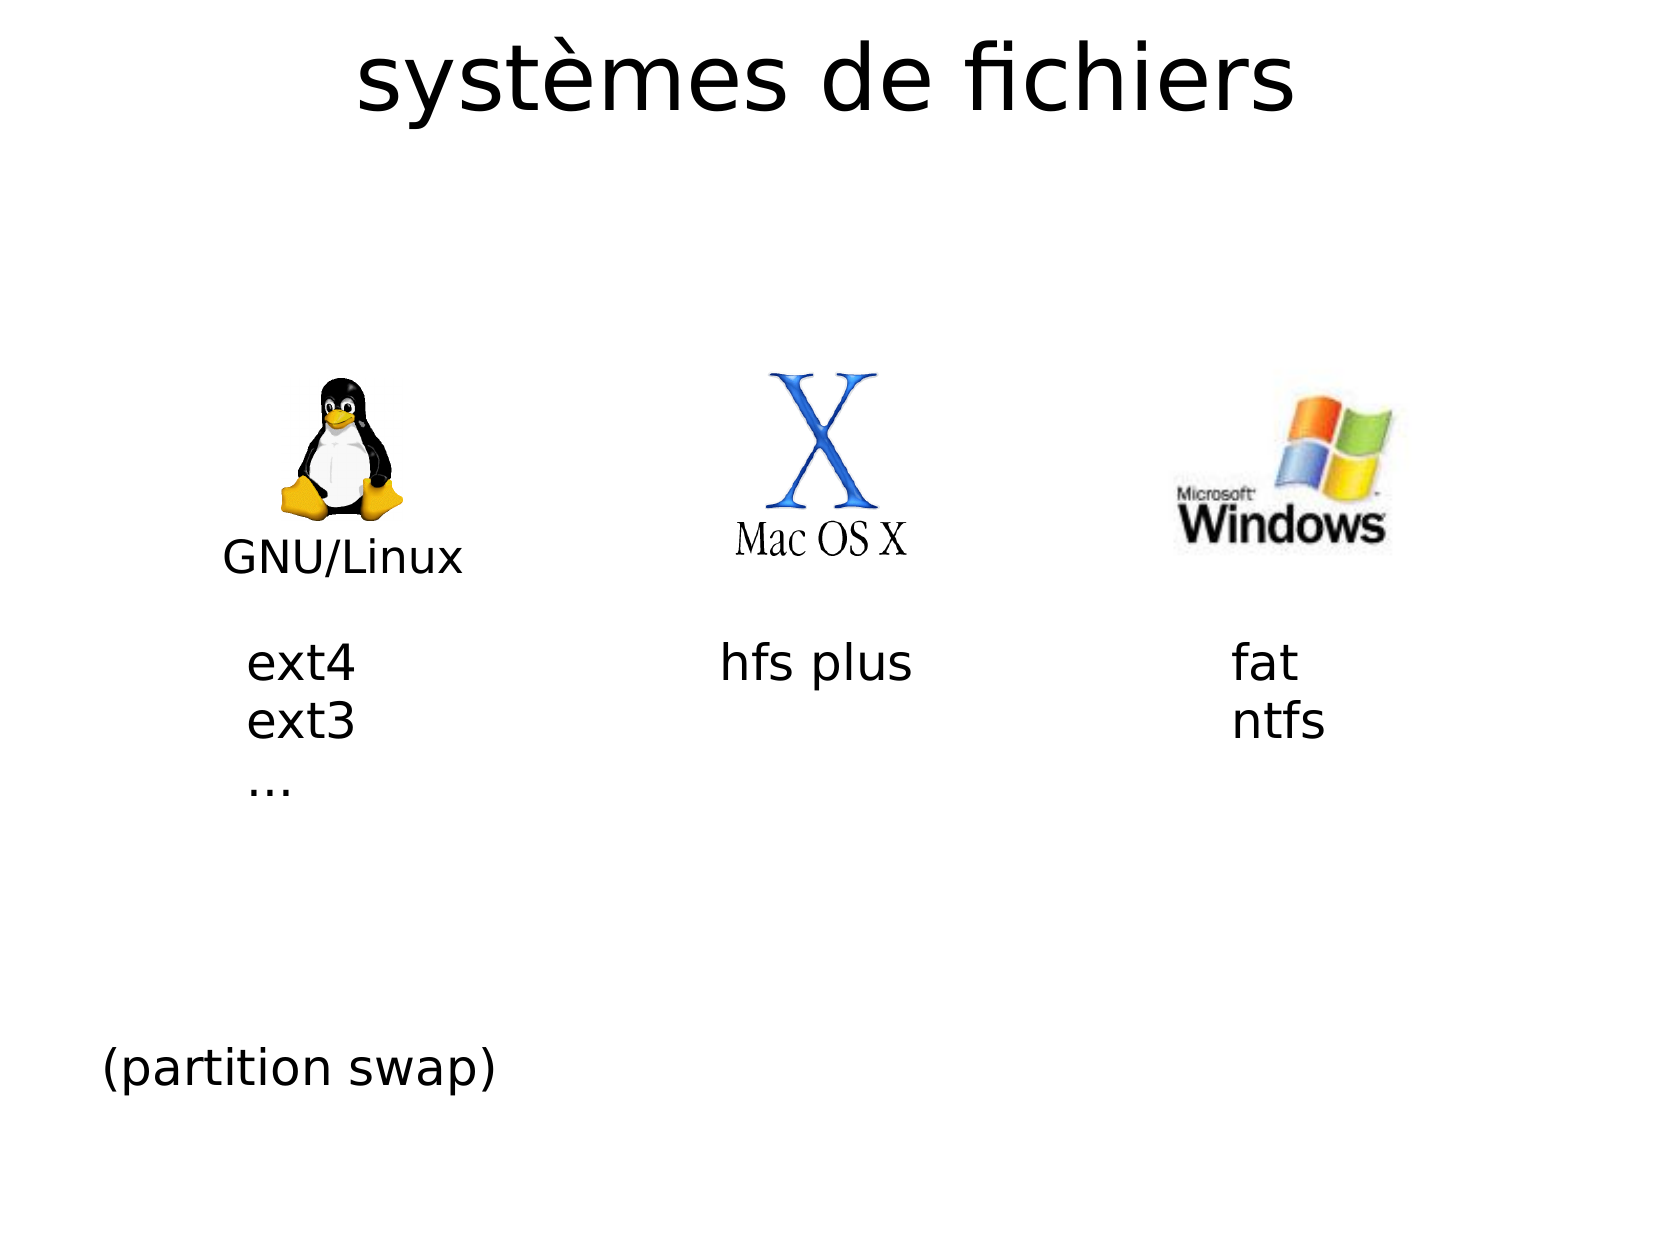

# systèmes de fichiers
GNU/Linux
ext4
ext3
...
hfs plus
fat
ntfs
(partition swap)